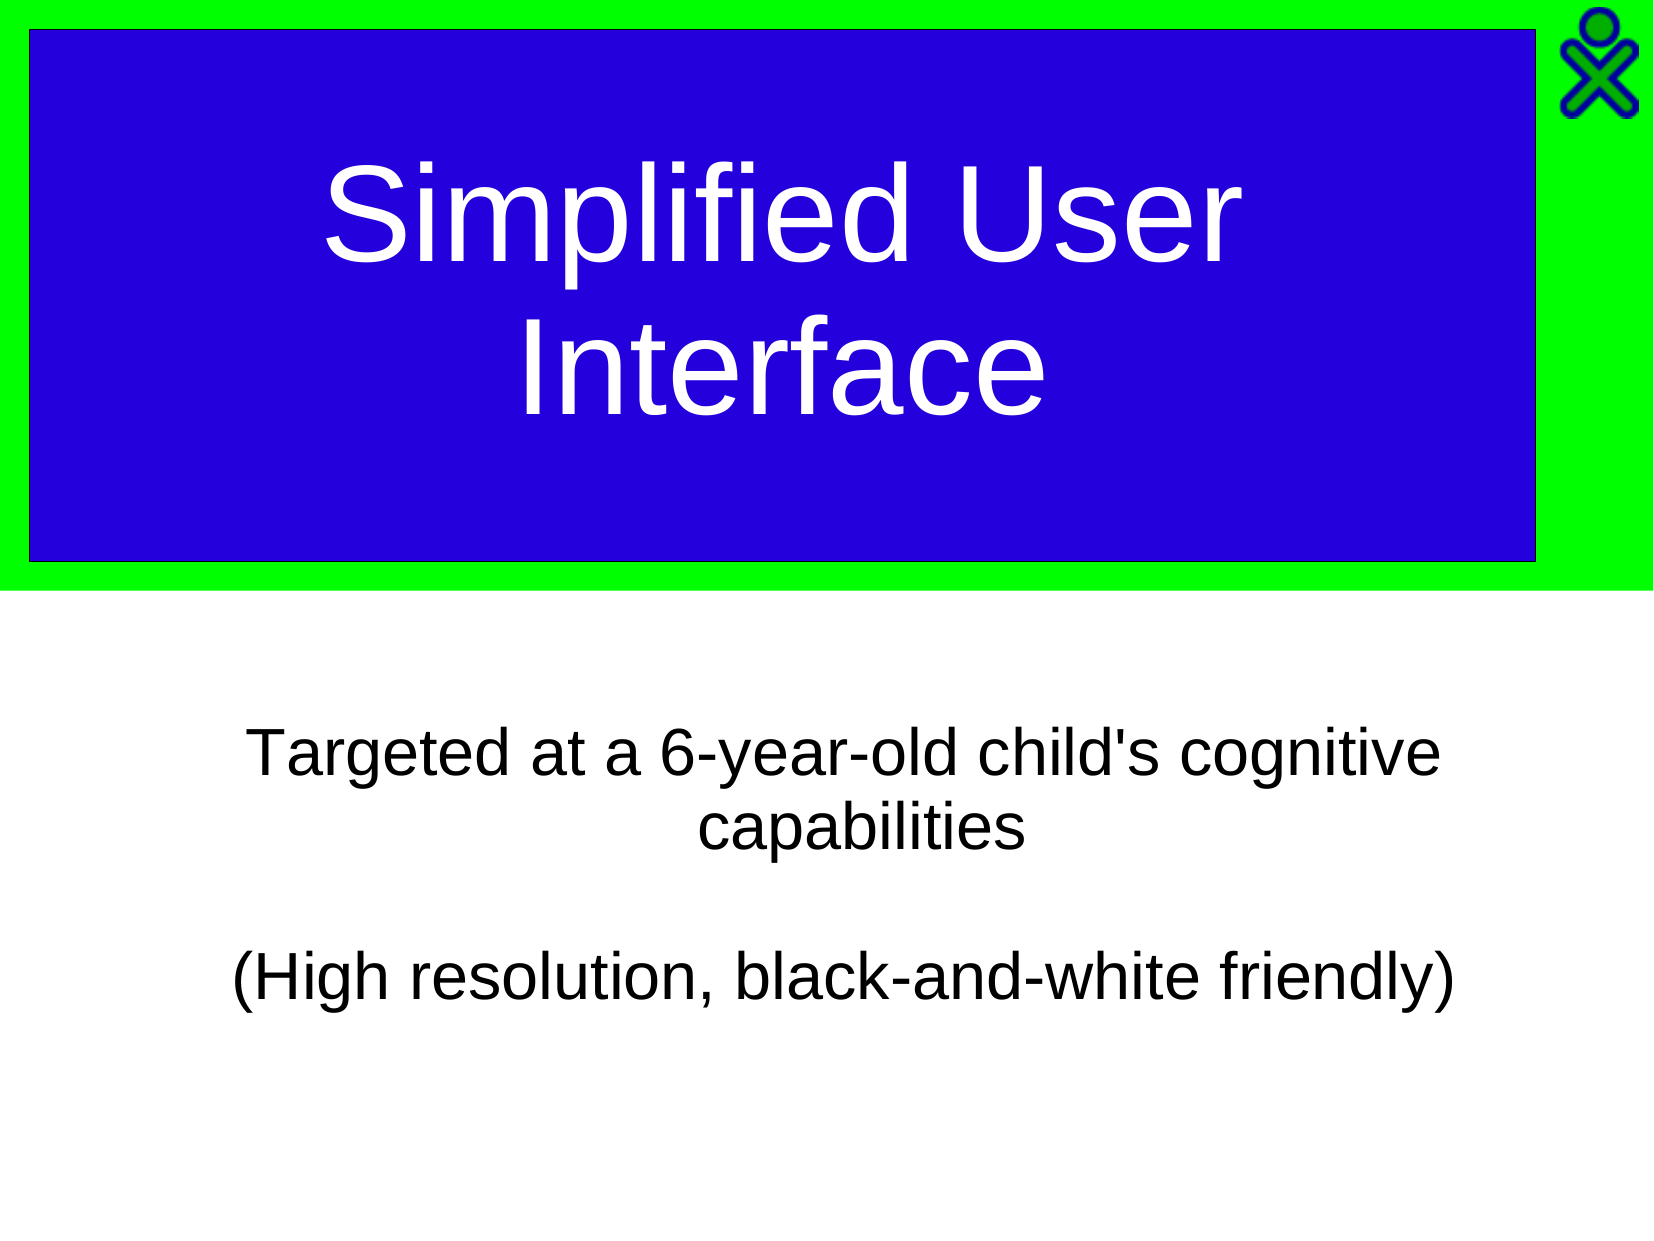

# Simplified User Interface
Targeted at a 6-year-old child's cognitive capabilities
(High resolution, black-and-white friendly)